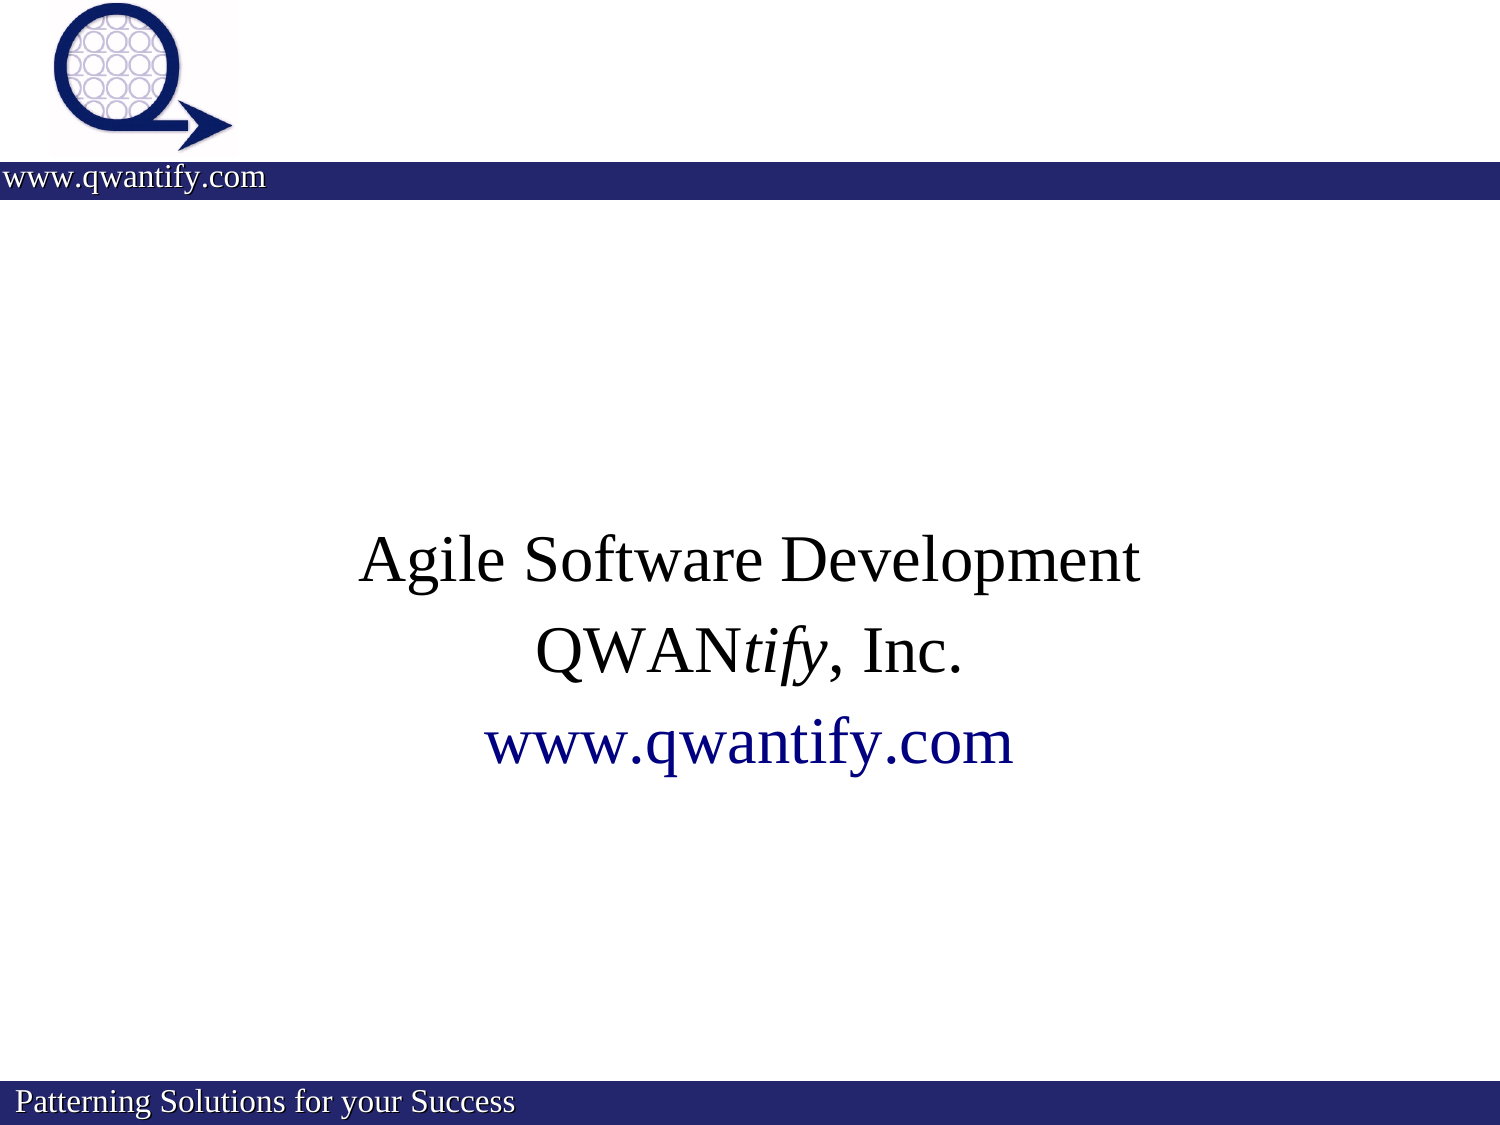

www.qwantify.com
Agile Software Development
QWANtify, Inc.
www.qwantify.com
Patterning Solutions for your Success